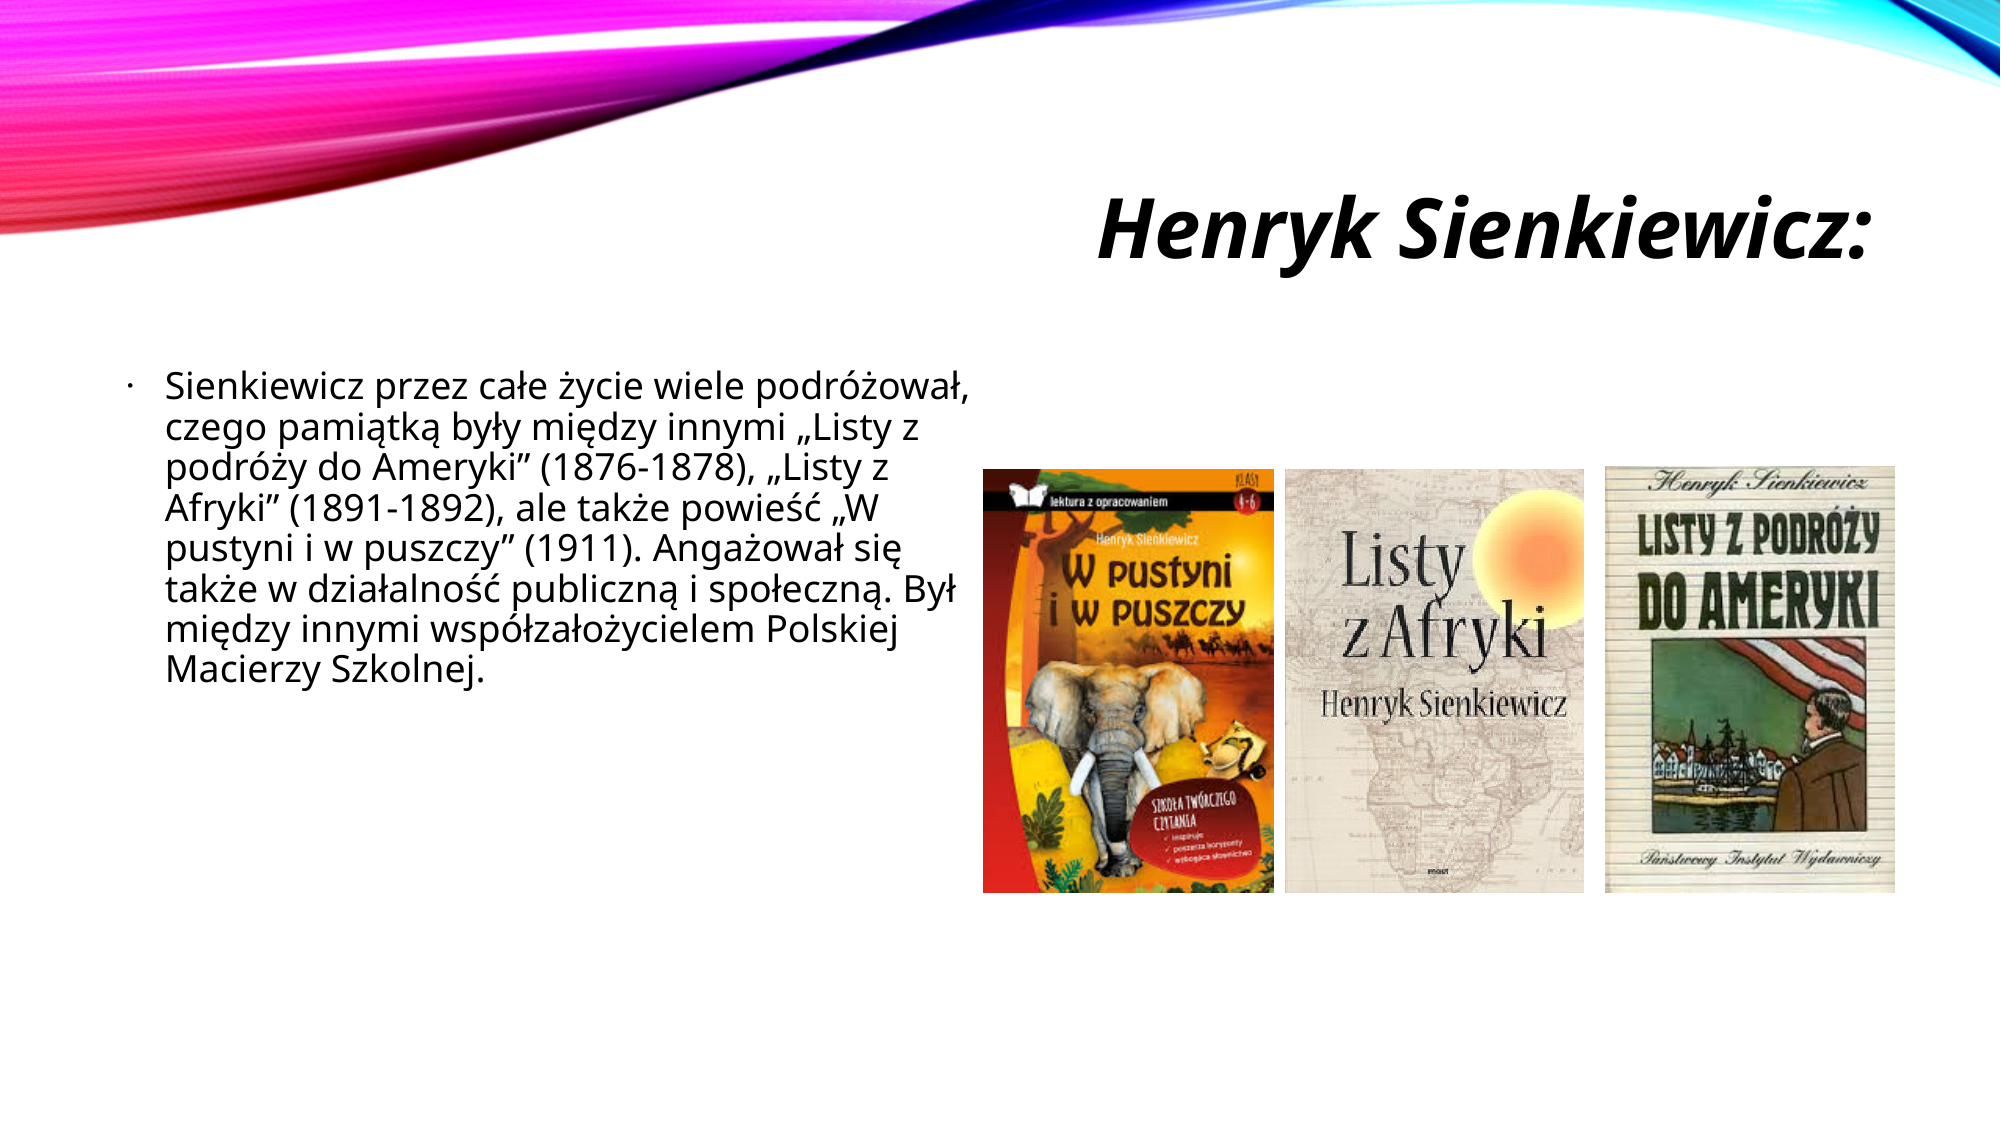

Henryk Sienkiewicz:
Sienkiewicz przez całe życie wiele podróżował, czego pamiątką były między innymi „Listy z podróży do Ameryki” (1876-1878), „Listy z Afryki” (1891-1892), ale także powieść „W pustyni i w puszczy” (1911). Angażował się także w działalność publiczną i społeczną. Był między innymi współzałożycielem Polskiej Macierzy Szkolnej.